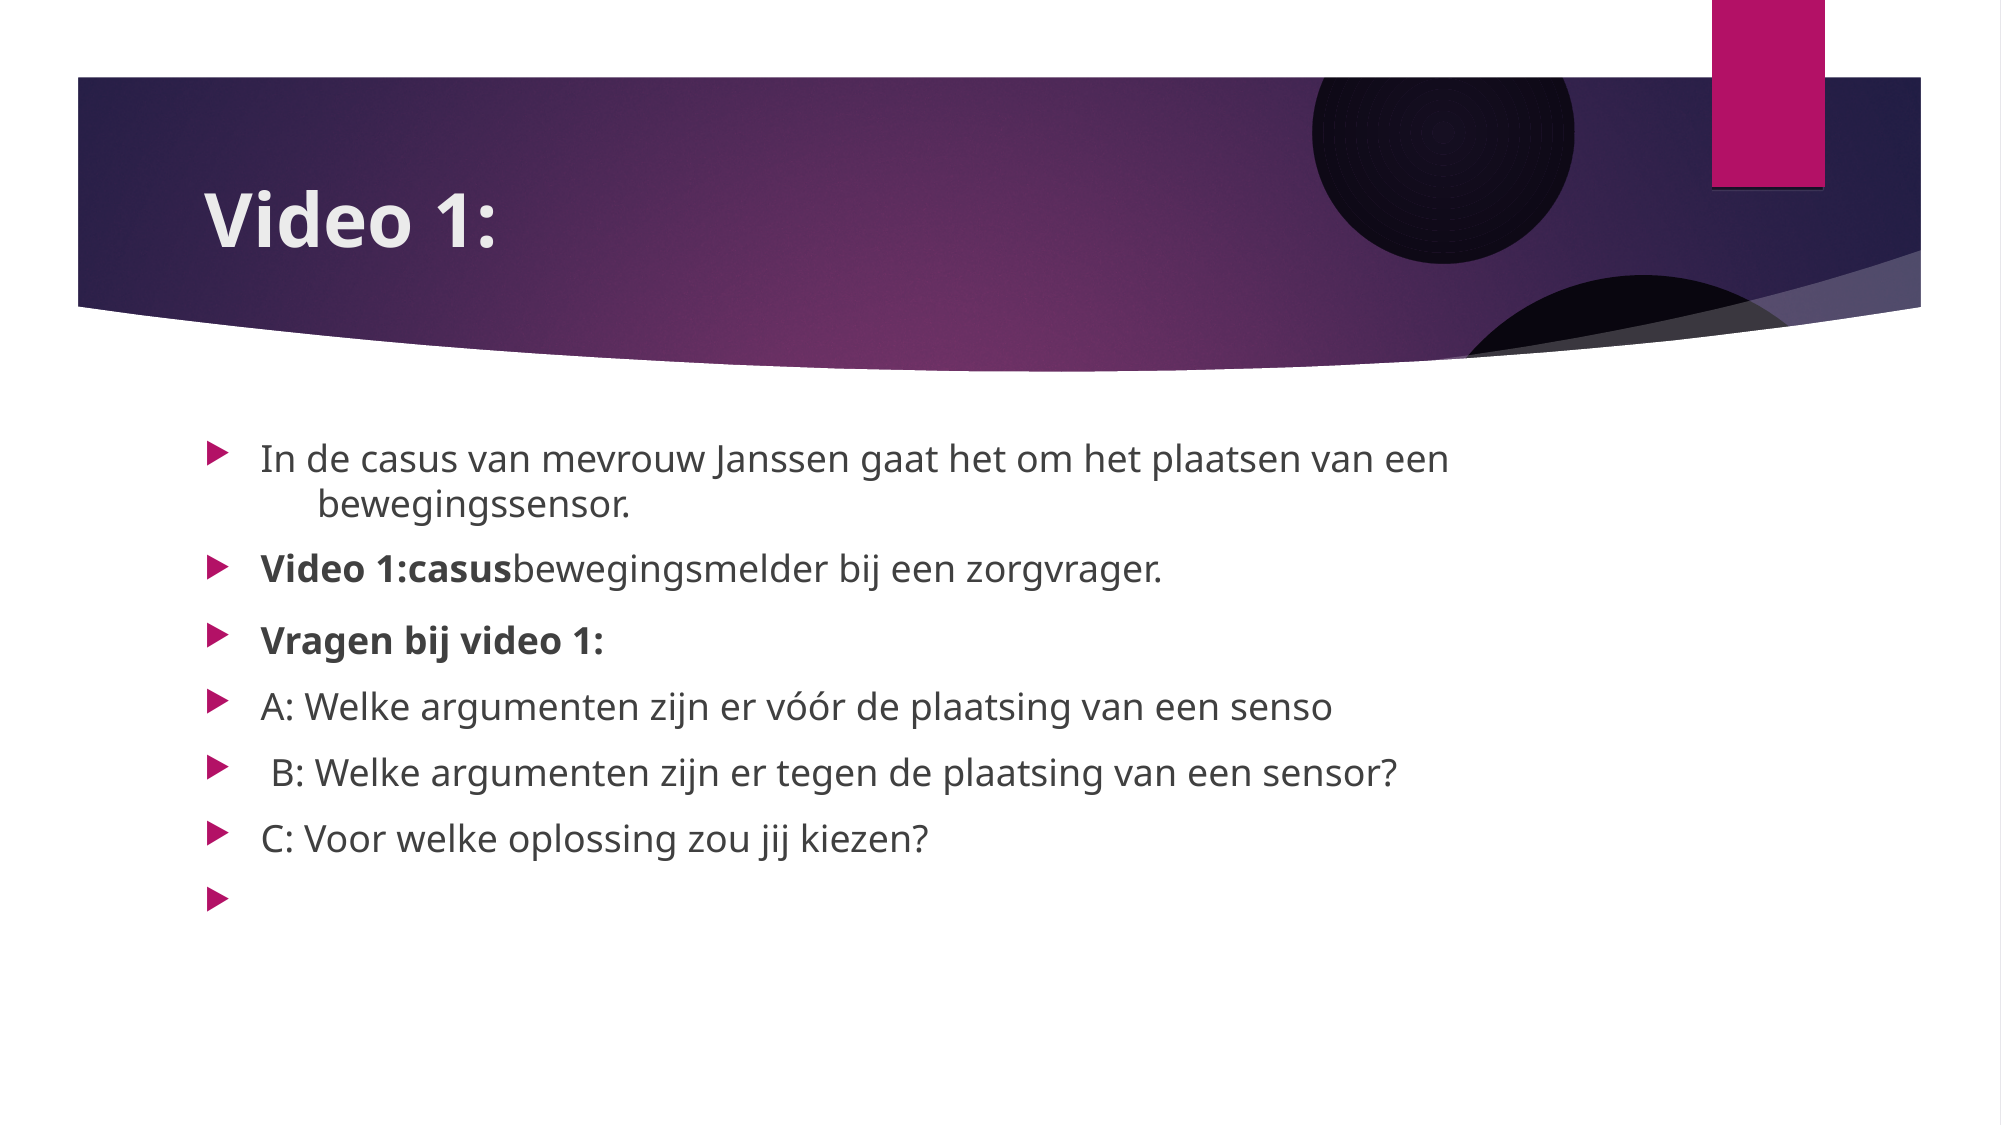

# Video 1:
In de casus van mevrouw Janssen gaat het om het plaatsen van een bewegingssensor.
Video 1:casusbewegingsmelder bij een zorgvrager.
Vragen bij video 1:
A: Welke argumenten zijn er vóór de plaatsing van een senso
 B: Welke argumenten zijn er tegen de plaatsing van een sensor?
C: Voor welke oplossing zou jij kiezen?